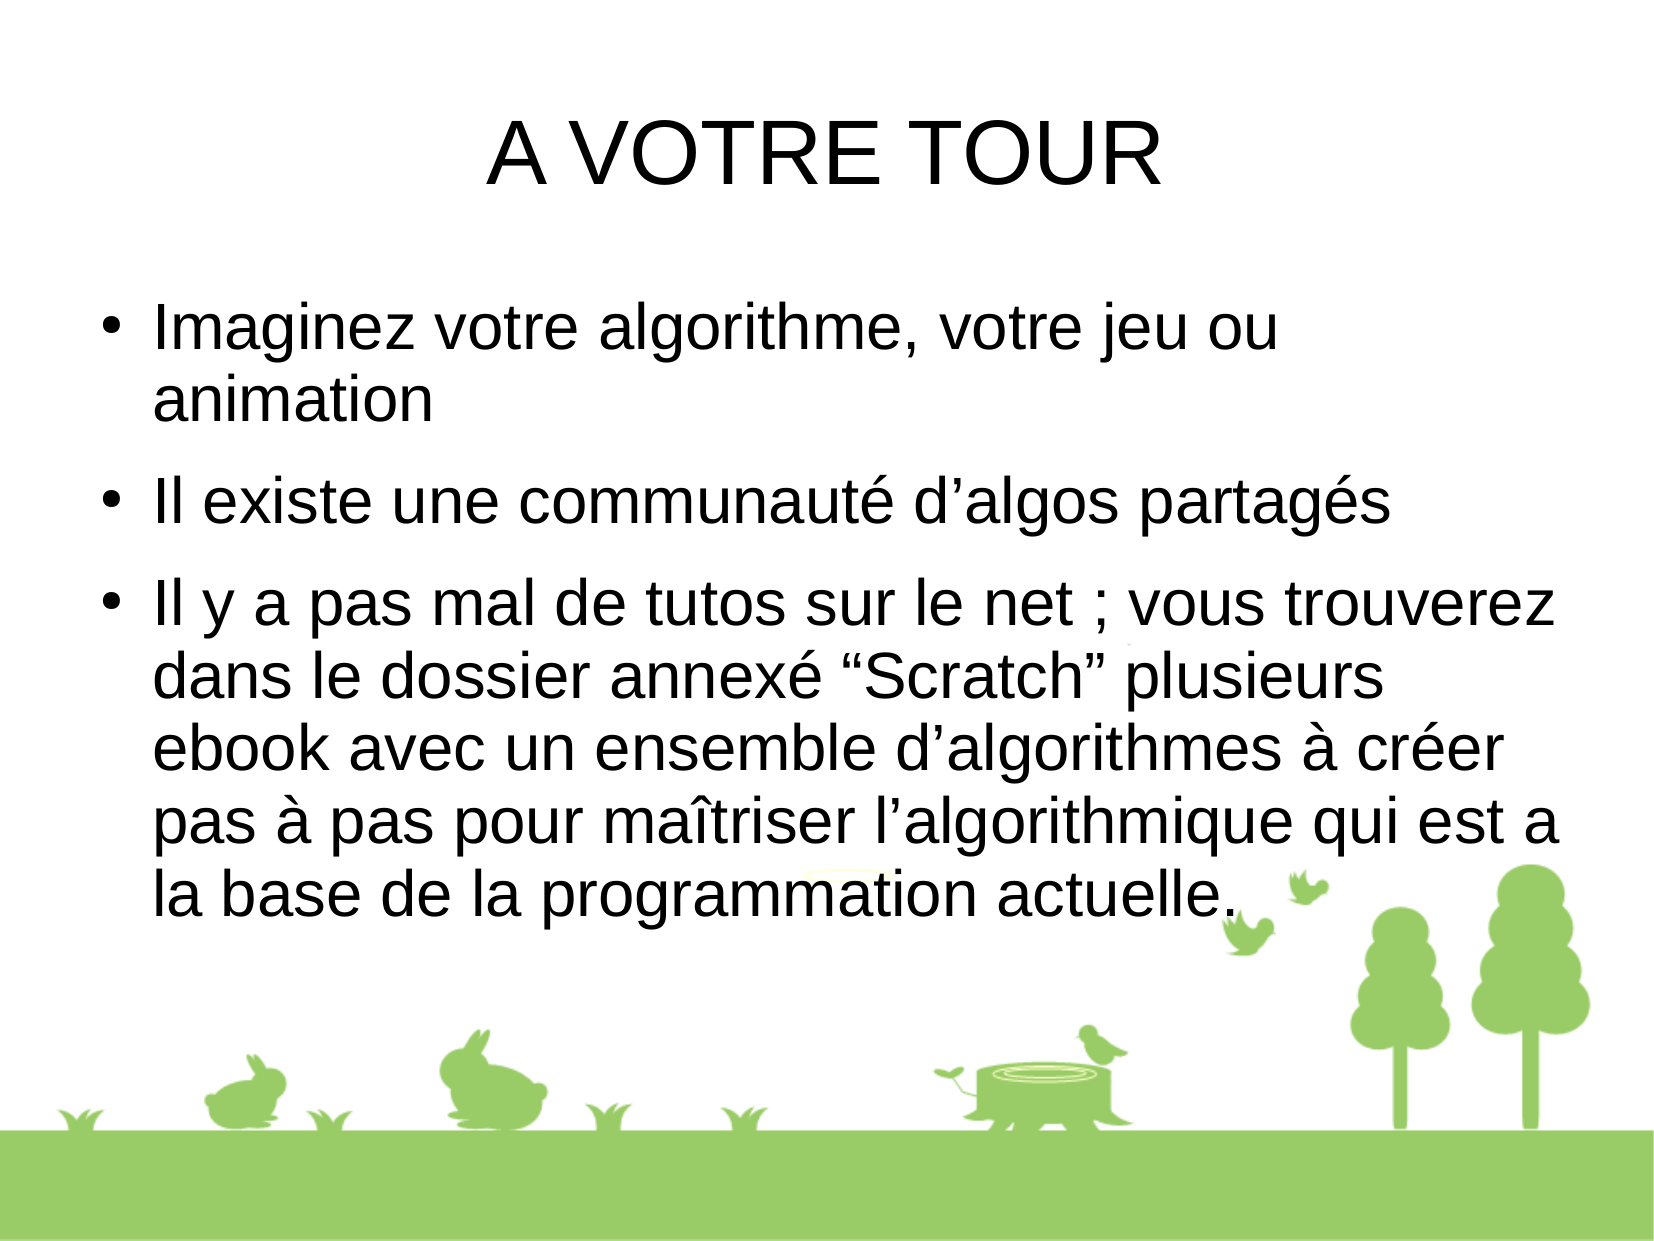

# A VOTRE TOUR
Imaginez votre algorithme, votre jeu ou animation
Il existe une communauté d’algos partagés
Il y a pas mal de tutos sur le net ; vous trouverez dans le dossier annexé “Scratch” plusieurs ebook avec un ensemble d’algorithmes à créer pas à pas pour maîtriser l’algorithmique qui est a la base de la programmation actuelle.